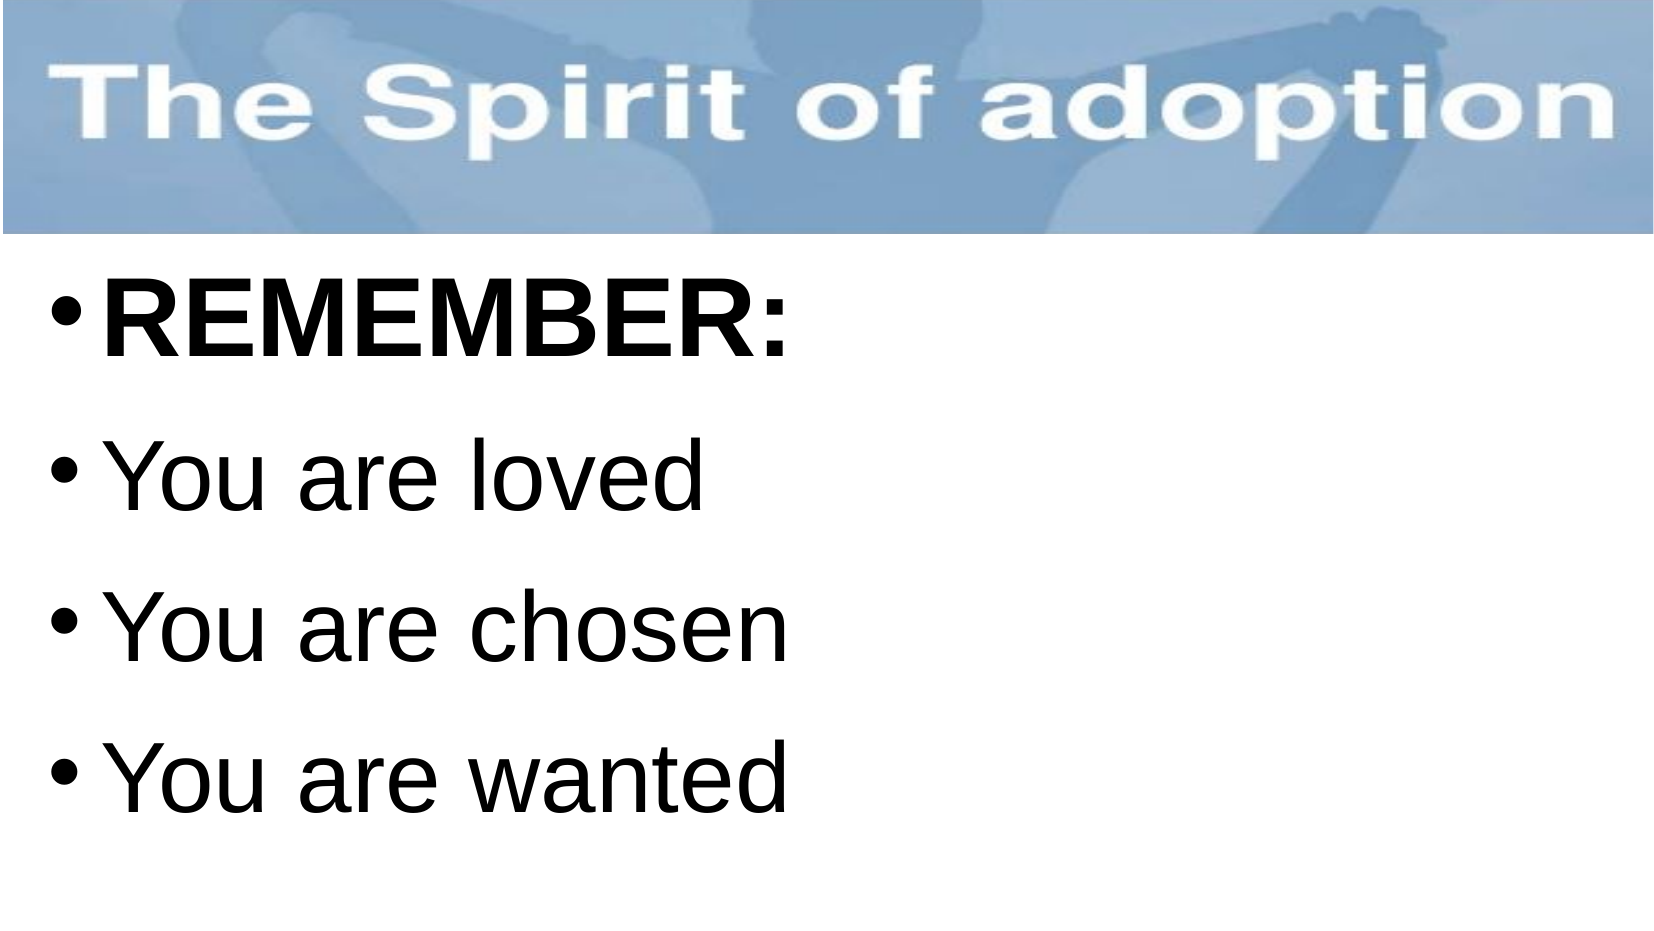

REMEMBER:
You are loved
You are chosen
You are wanted